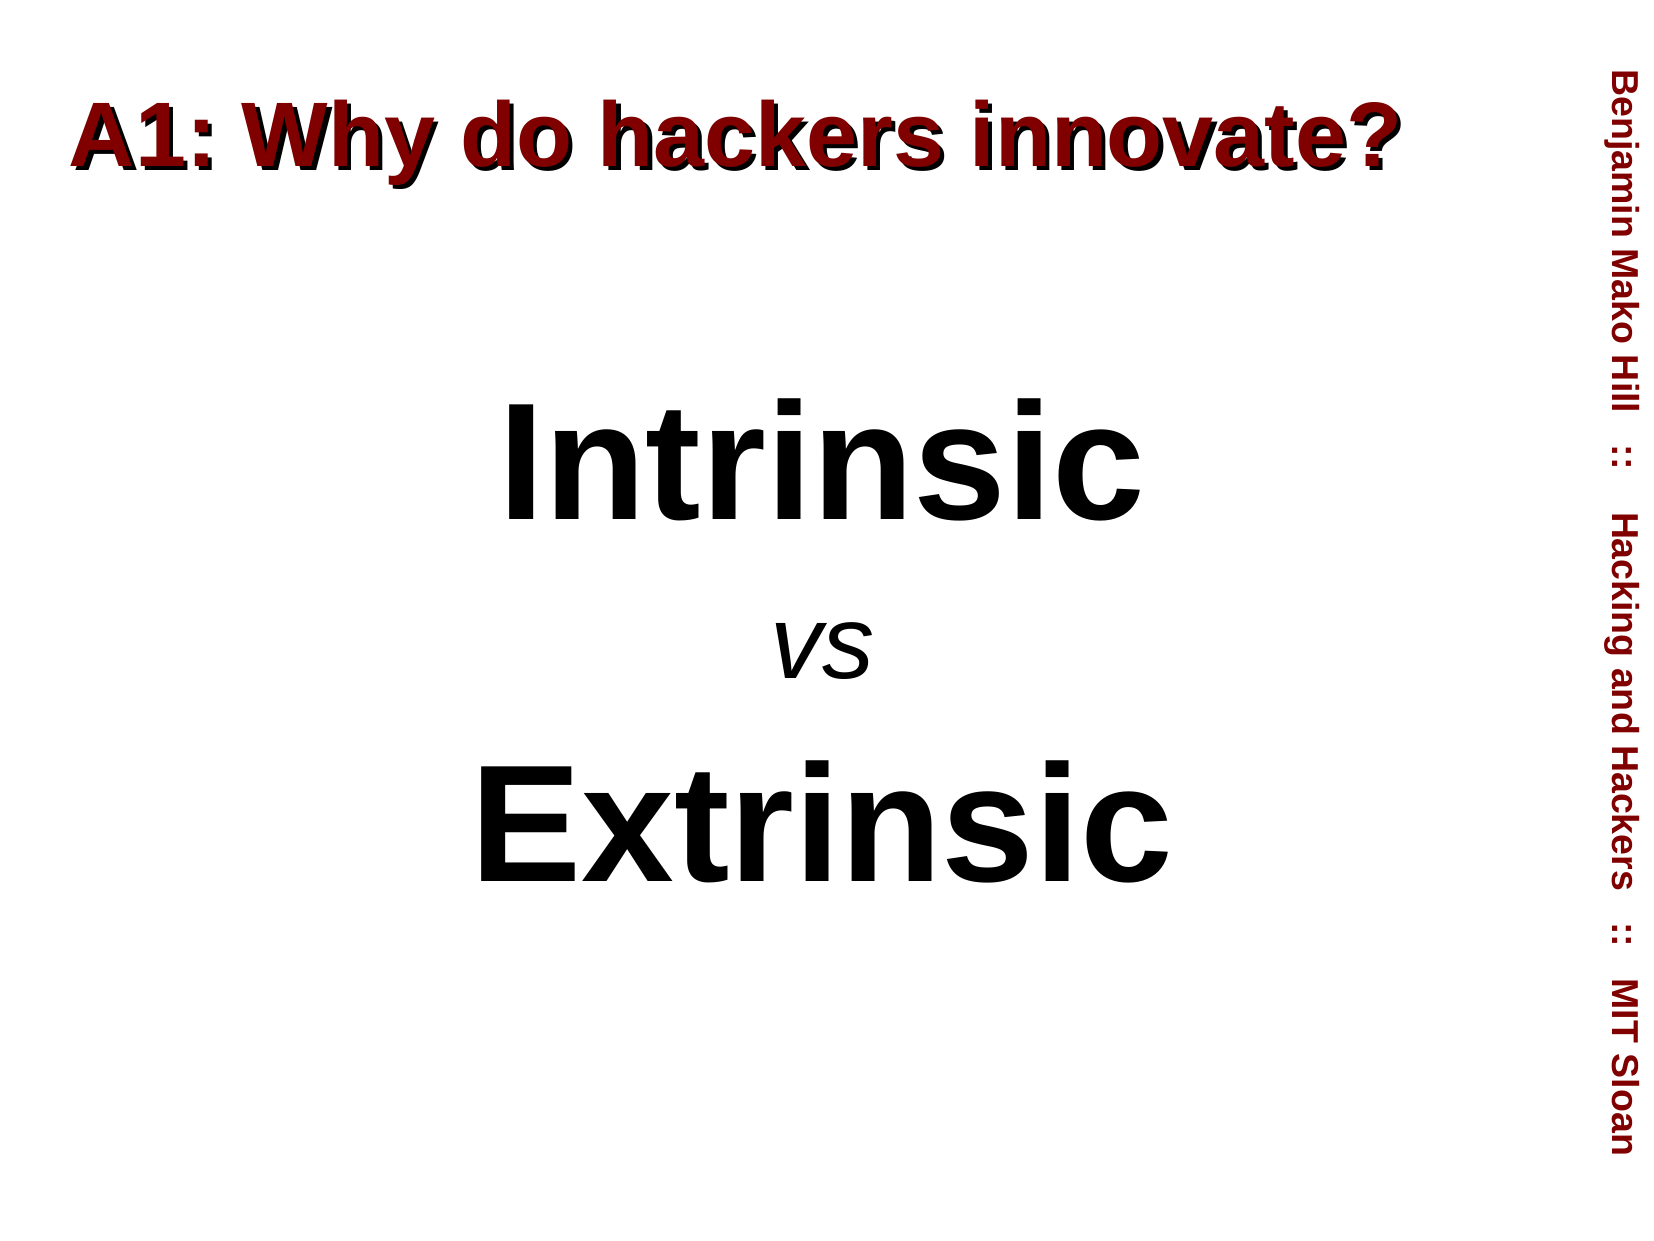

# A1: Why do hackers innovate?
Intrinsic
vs
Extrinsic